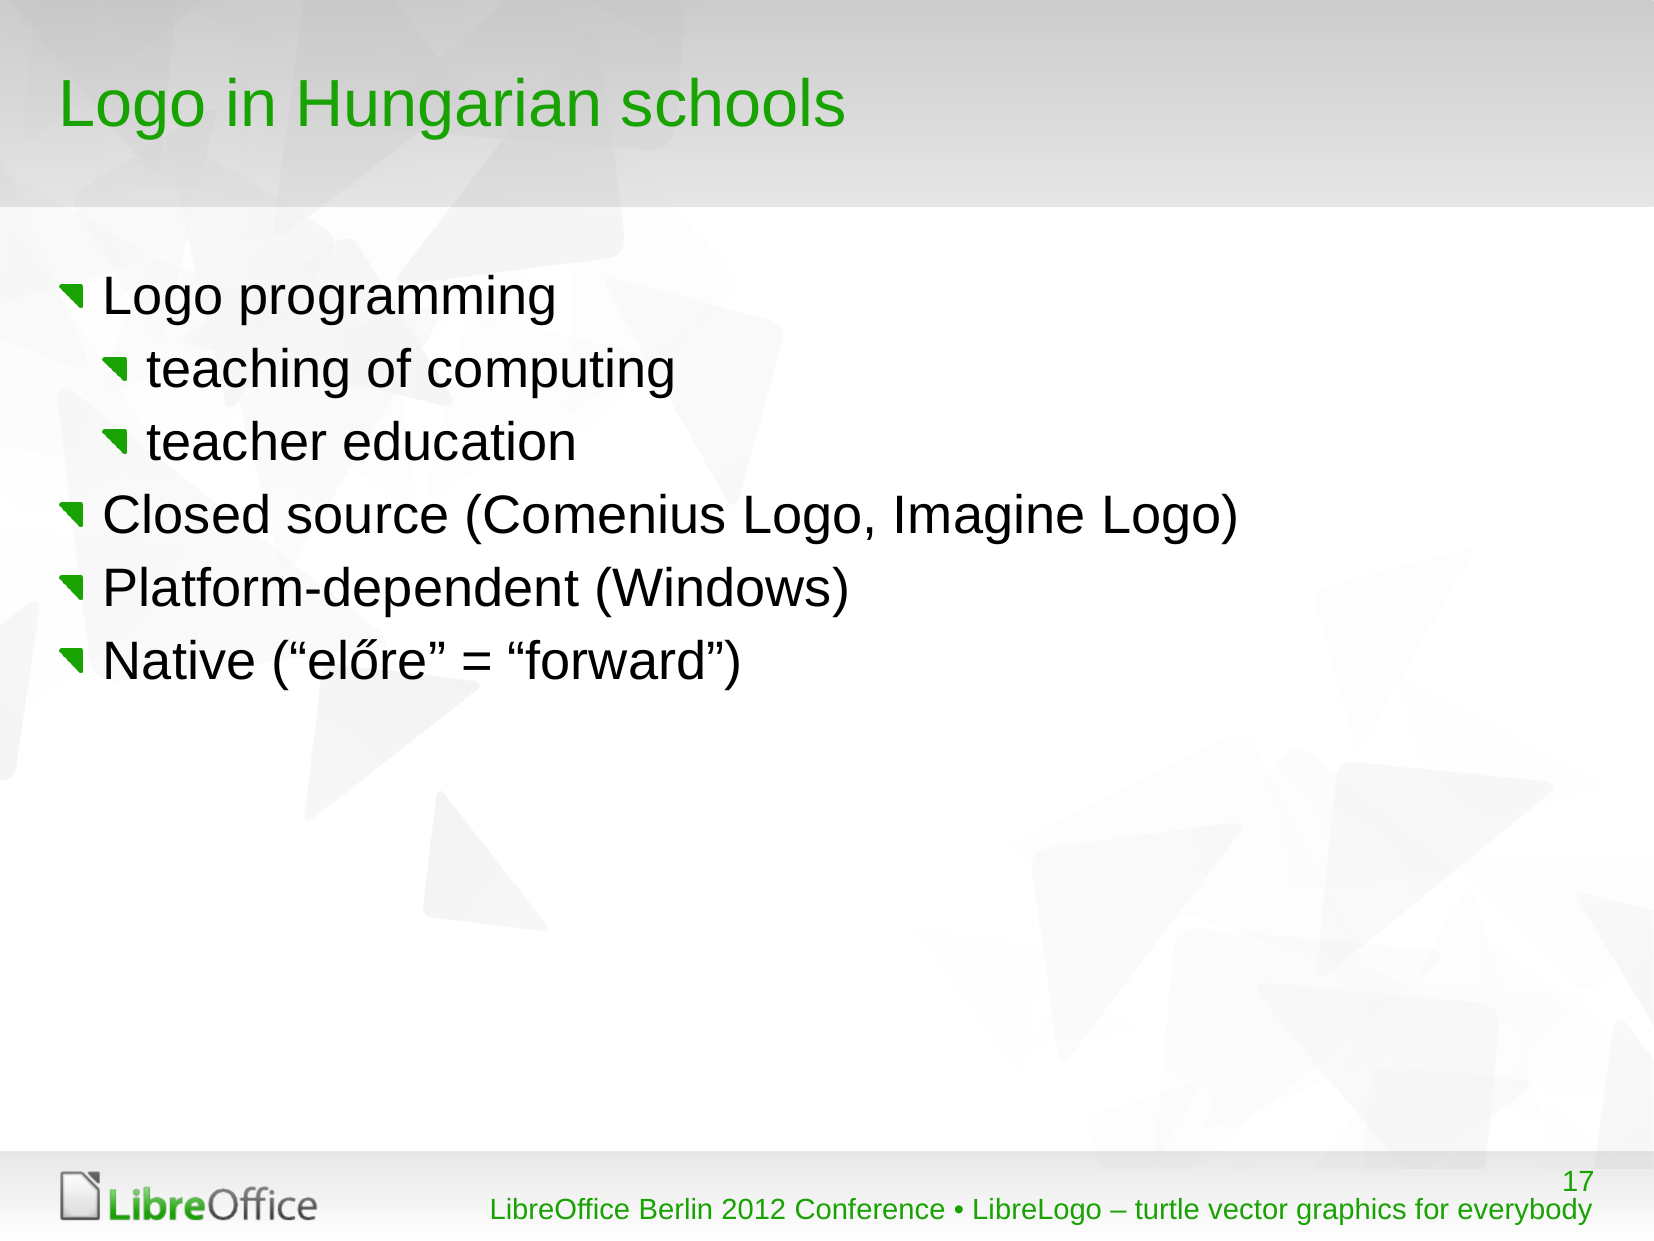

# Logo in Hungarian schools
Logo programming
teaching of computing
teacher education
Closed source (Comenius Logo, Imagine Logo)
Platform-dependent (Windows)
Native (“előre” = “forward”)
17
LibreOffice Berlin 2012 Conference • LibreLogo – turtle vector graphics for everybody